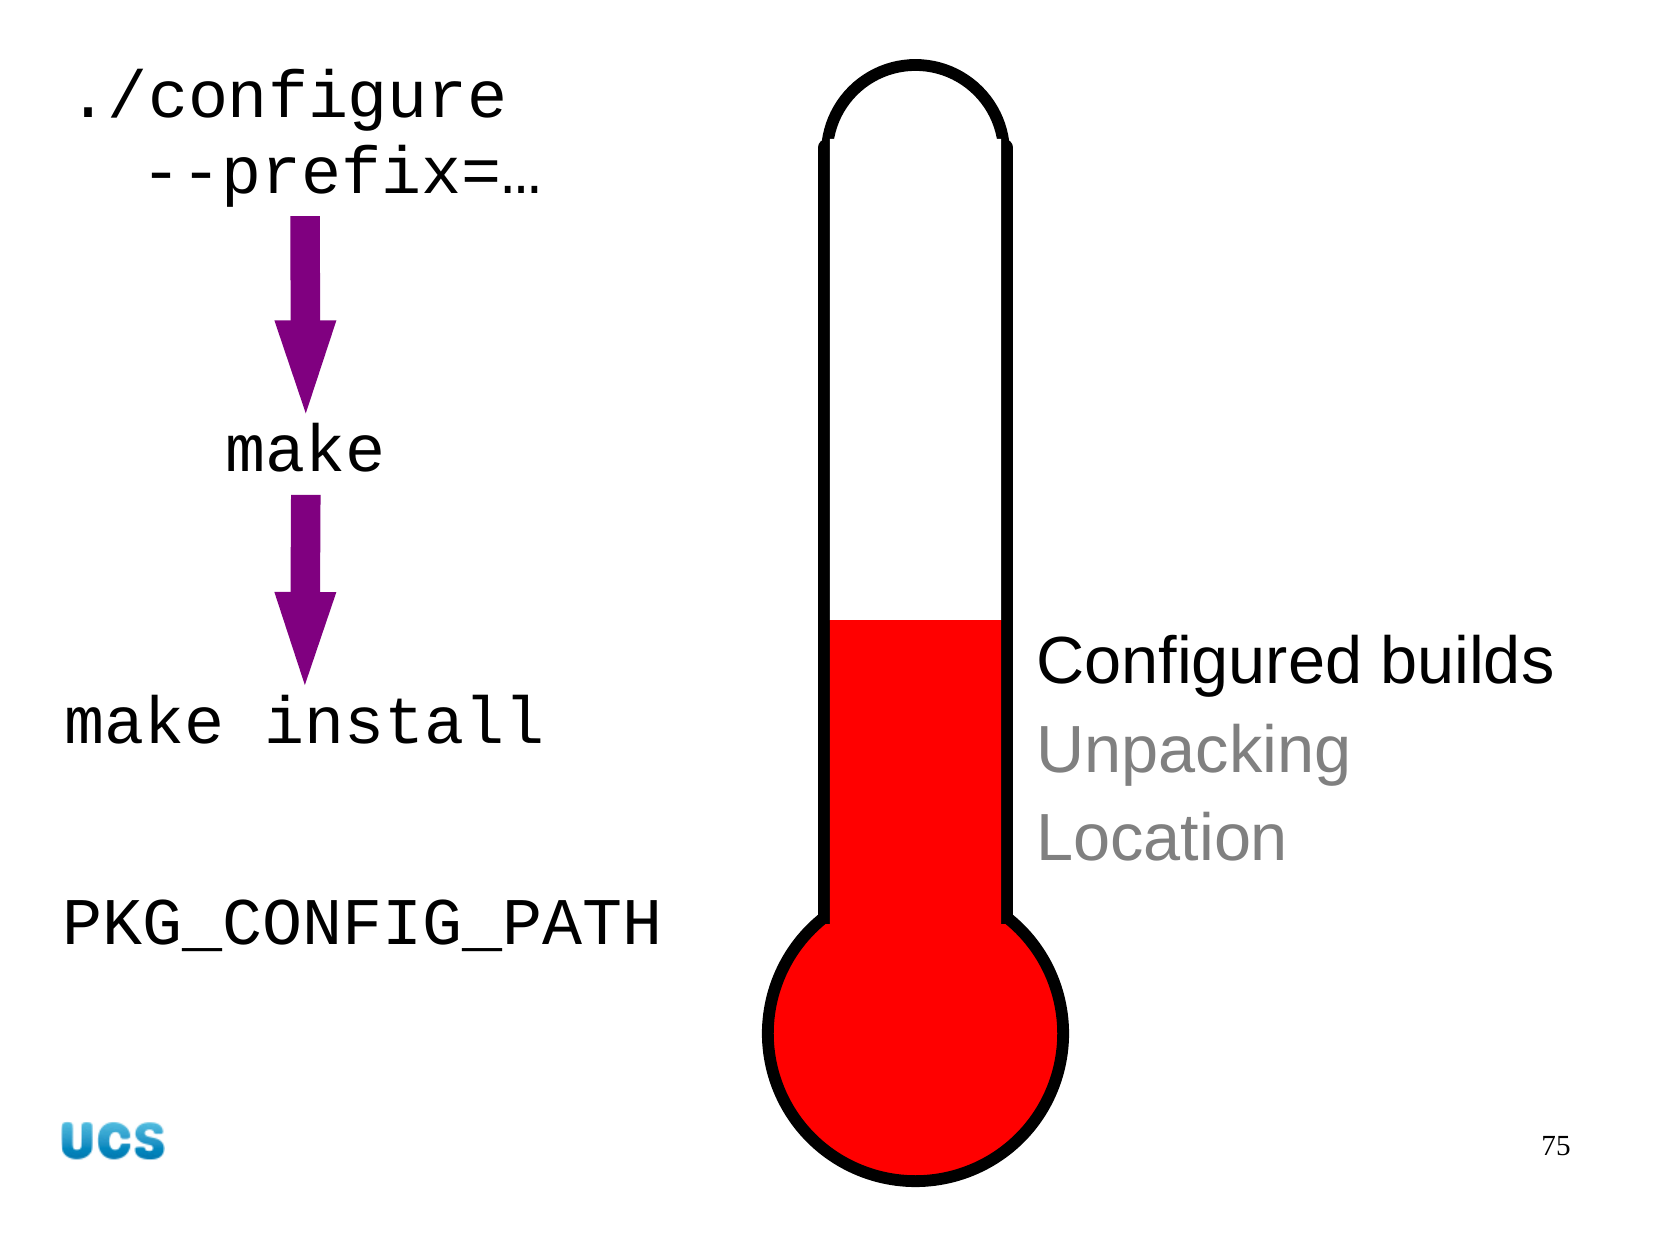

./configure
	--prefix=…
make
Configured builds
make install
Unpacking
Location
PKG_CONFIG_PATH
75